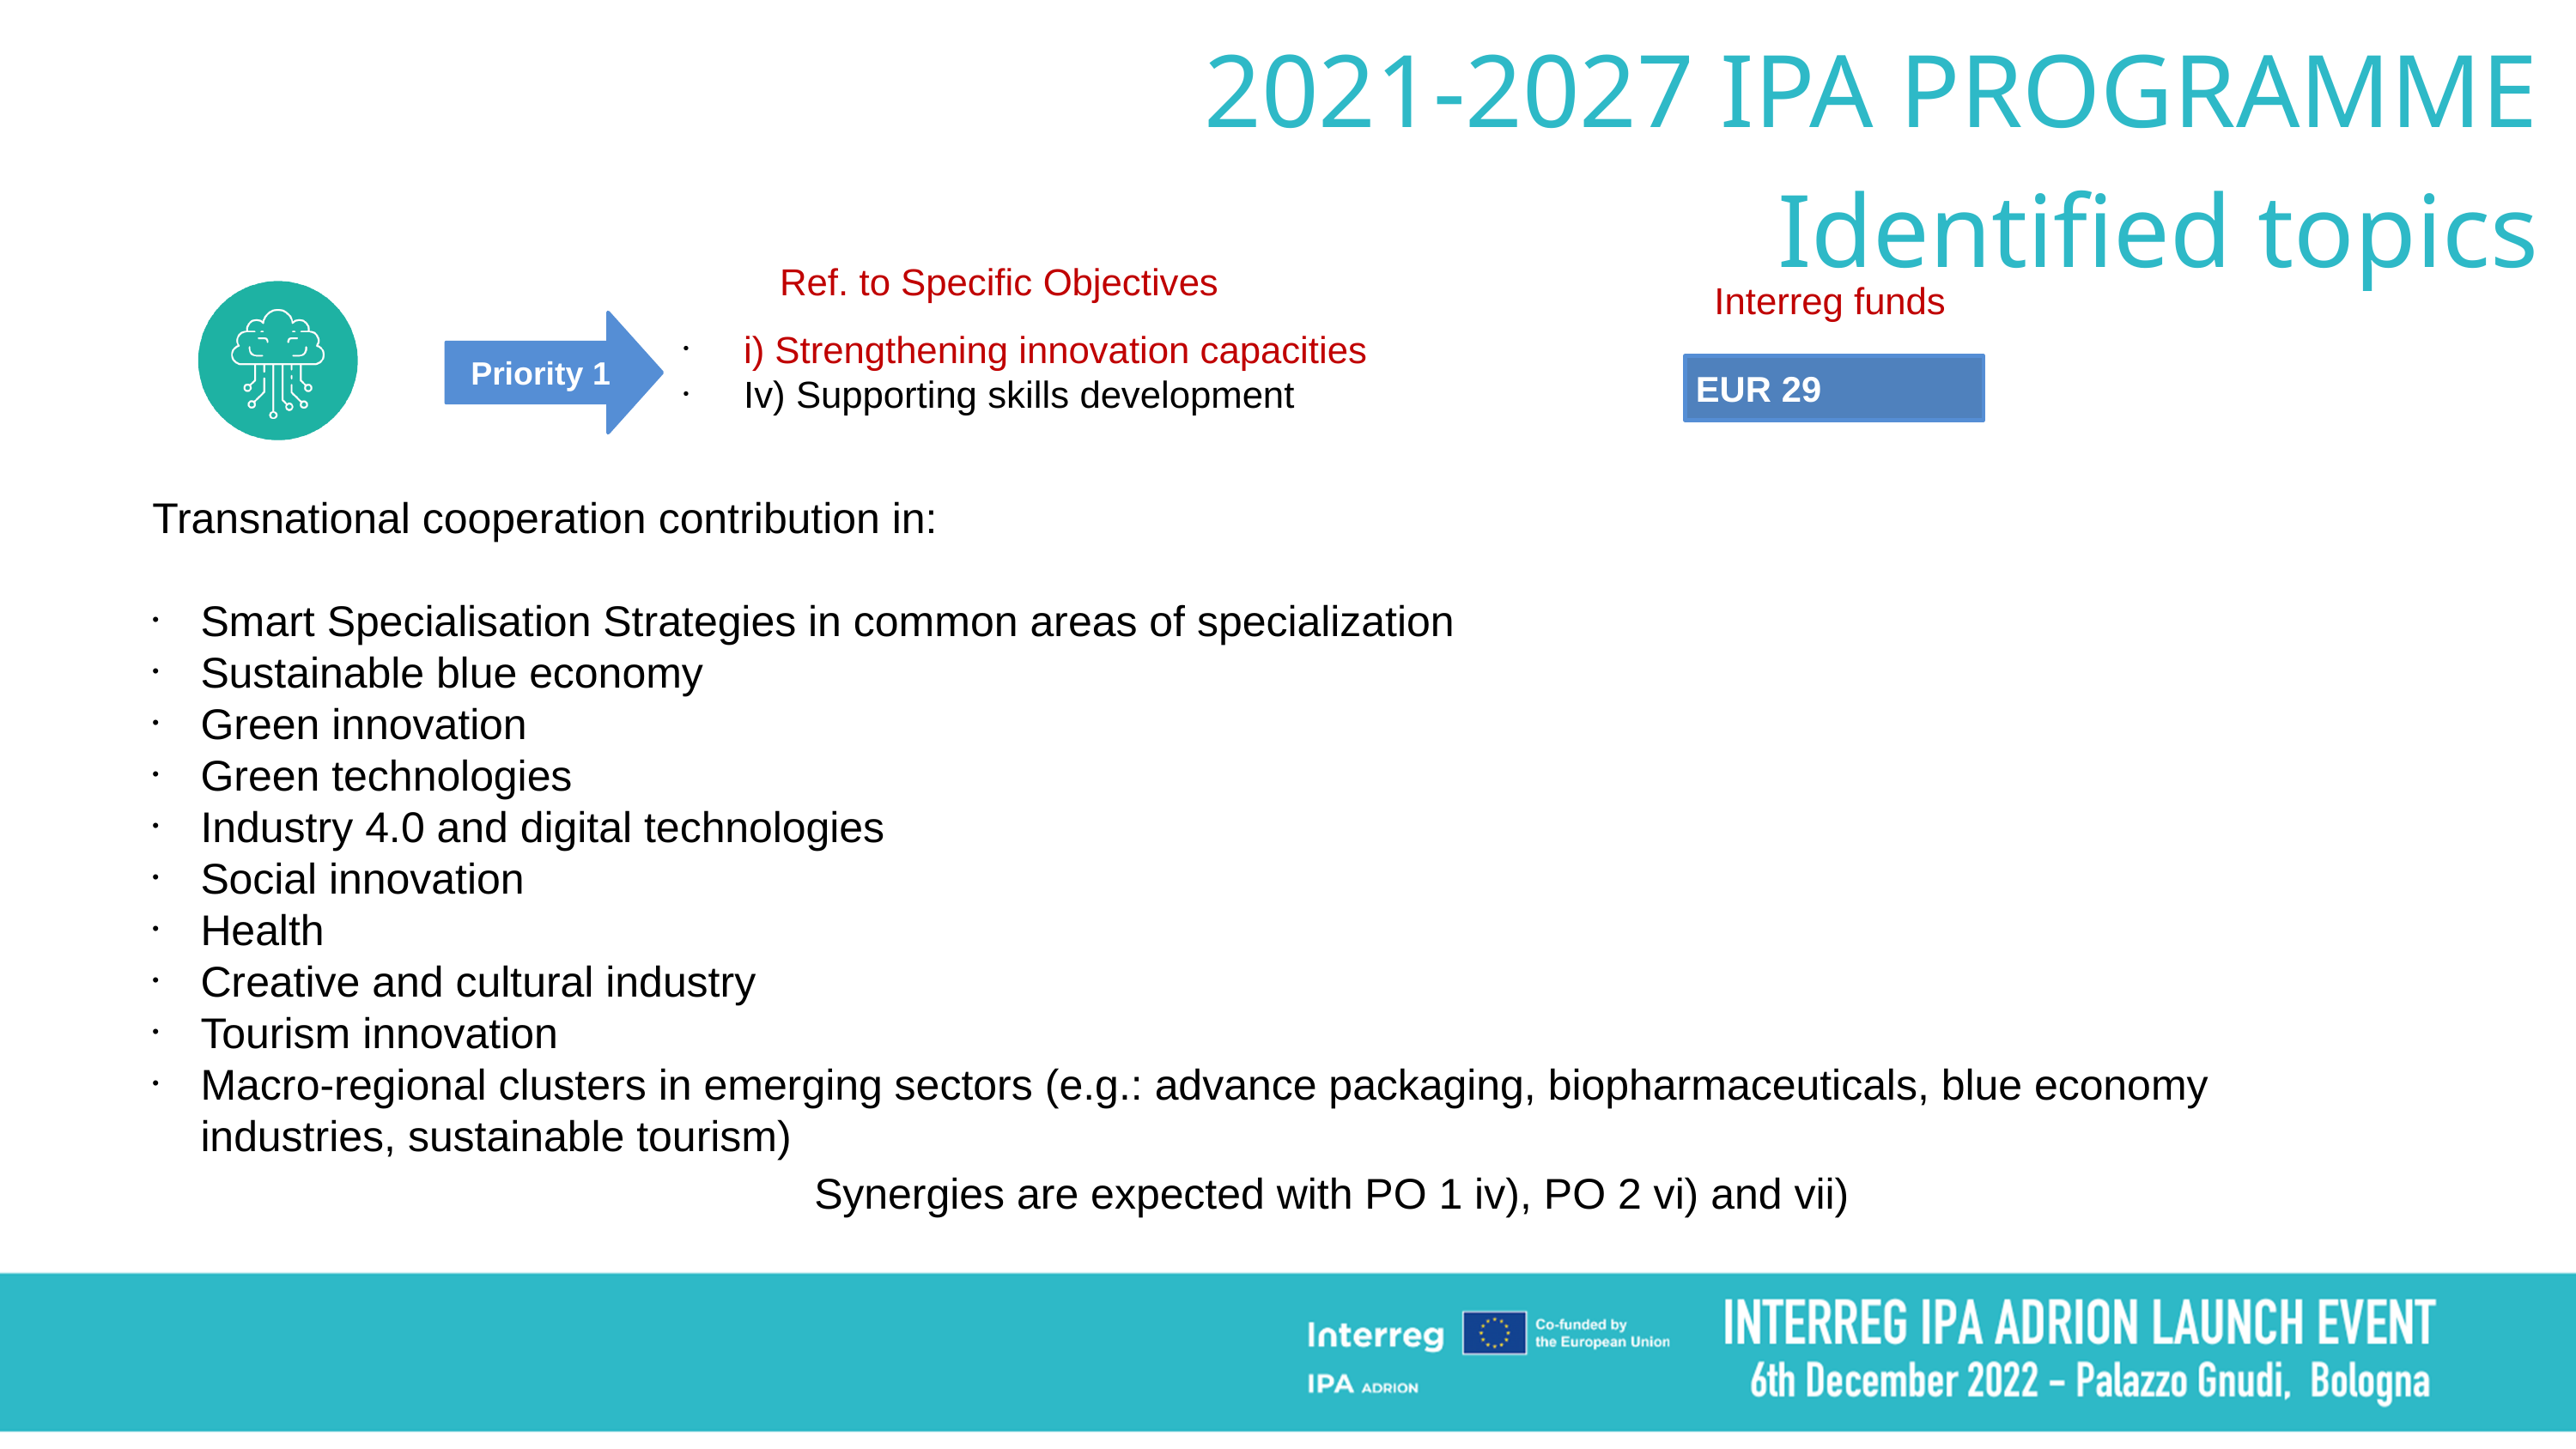

2021-2027 IPA PROGRAMME
Identified topics
Ref. to Specific Objectives
Interreg funds
Priority 1
i) Strengthening innovation capacities
Iv) Supporting skills development
EUR 29
Transnational cooperation contribution in:
Smart Specialisation Strategies in common areas of specialization
Sustainable blue economy
Green innovation
Green technologies
Industry 4.0 and digital technologies
Social innovation
Health
Creative and cultural industry
Tourism innovation
Macro-regional clusters in emerging sectors (e.g.: advance packaging, biopharmaceuticals, blue economy industries, sustainable tourism)
Synergies are expected with PO 1 iv), PO 2 vi) and vii)